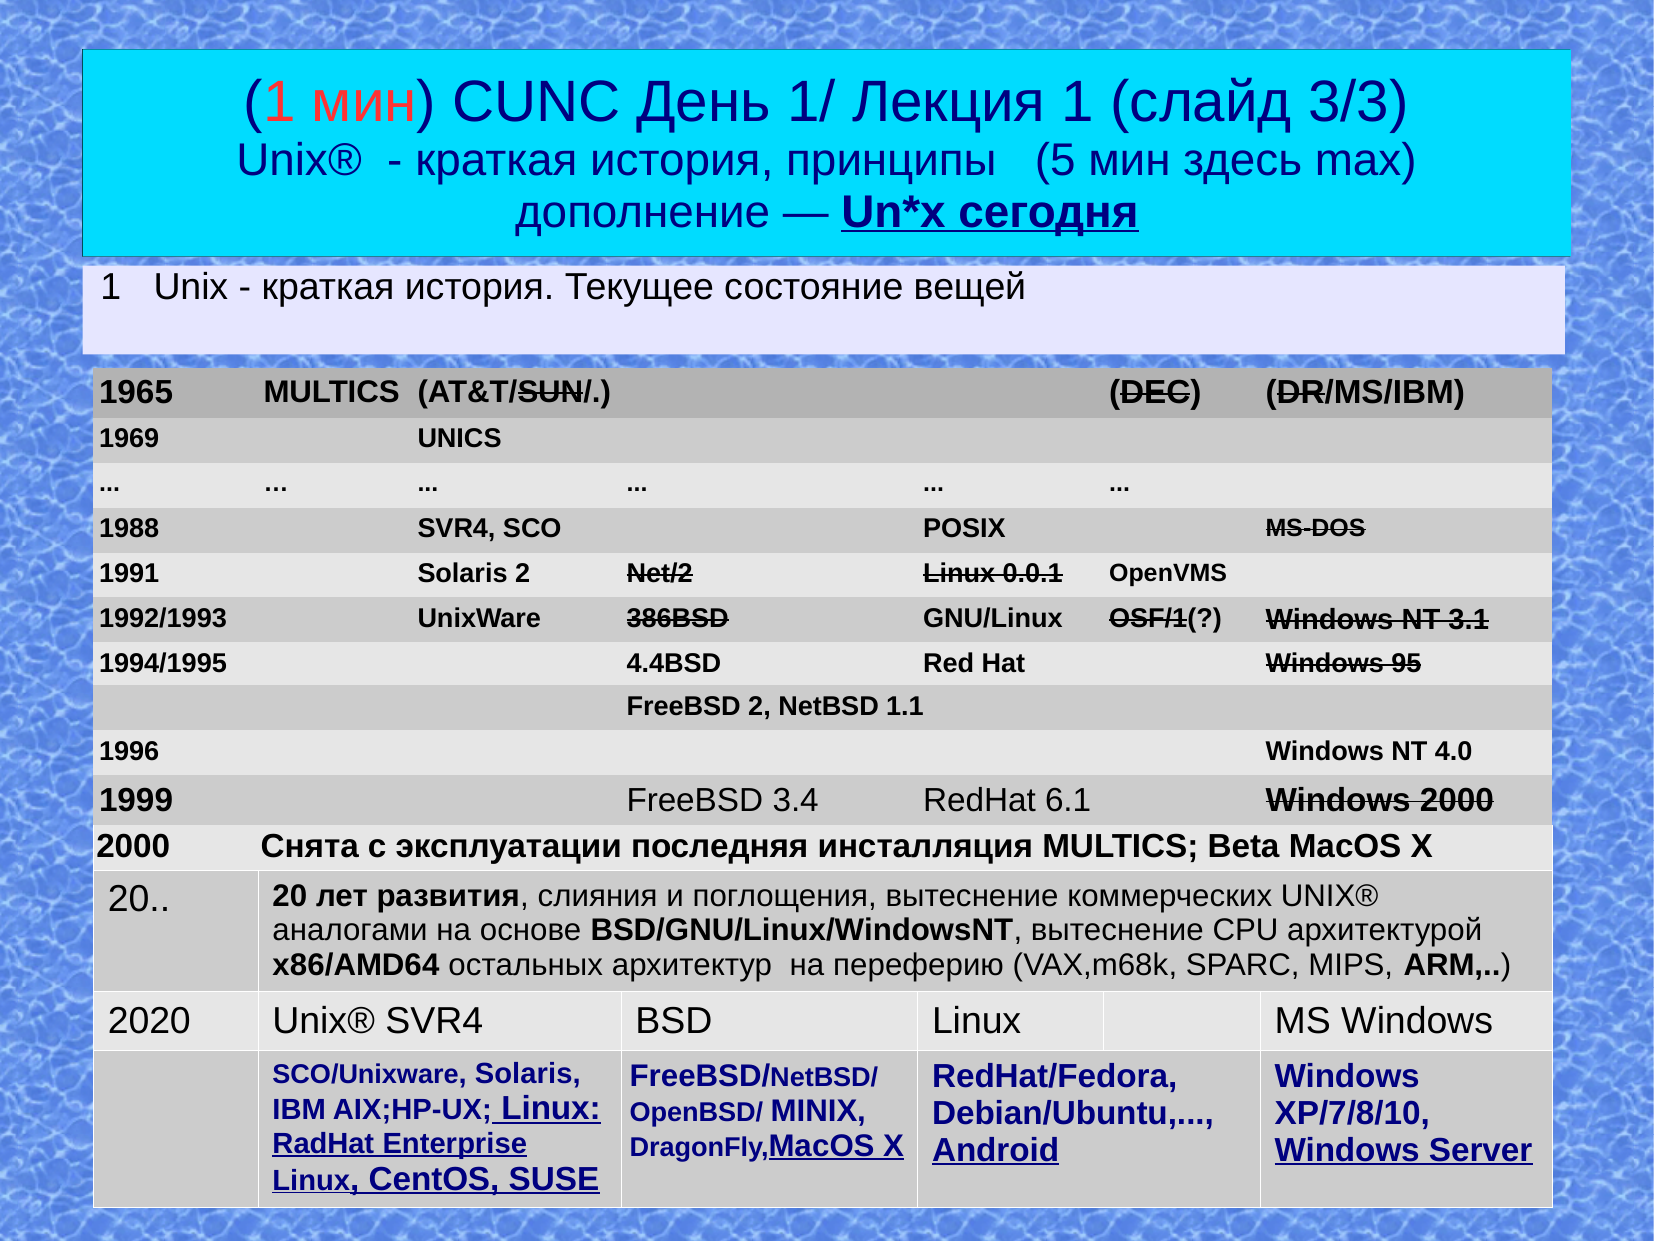

# (1 мин) CUNC День 1/ Лекция 1 (слайд 3/3) Unix® - краткая история, принципы (5 мин здесь max) дополнение — Un*x сегодня
Unix - краткая история. Текущее состояние вещей
| 1965 | MULTICS | (AT&T/SUN/.) | | | (DEC) | (DR/MS/IBM) |
| --- | --- | --- | --- | --- | --- | --- |
| 1969 | | UNICS | | | | |
| ... | … | ... | ... | ... | ... | |
| 1988 | | SVR4, SCO | | POSIX | | MS-DOS |
| 1991 | | Solaris 2 | Net/2 | Linux 0.0.1 | OpenVMS | |
| 1992/1993 | | UnixWare | 386BSD | GNU/Linux | OSF/1(?) | Windows NT 3.1 |
| 1994/1995 | | | 4.4BSD | Red Hat | | Windows 95 |
| | | | FreeBSD 2, NetBSD 1.1 | | | |
| 1996 | | | | | | Windows NT 4.0 |
| 1999 | | | FreeBSD 3.4 | RedHat 6.1 | | Windows 2000 |
| 2000 | Снята с эксплуатации последняя инсталляция MULTICS; Beta MacOS X | | | | | |
| 20.. | 20 лет развития, слияния и поглощения, вытеснение коммерческих UNIX® аналогами на основе BSD/GNU/Linux/WindowsNT, вытеснение CPU архитектурой x86/AMD64 остальных архитектур на переферию (VAX,m68k, SPARC, MIPS, ARM,..) | | | | | |
| 2020 | Unix® SVR4 | | BSD | Linux | | MS Windows |
| | SCO/Unixware, Solaris, IBM AIX;HP-UX; Linux: RadHat Enterprise Linux, CentOS, SUSE | | FreeBSD/NetBSD/ OpenBSD/ MINIX, DragonFly,MacOS X | RedHat/Fedora, Debian/Ubuntu,..., Android | | Windows XP/7/8/10, Windows Server |